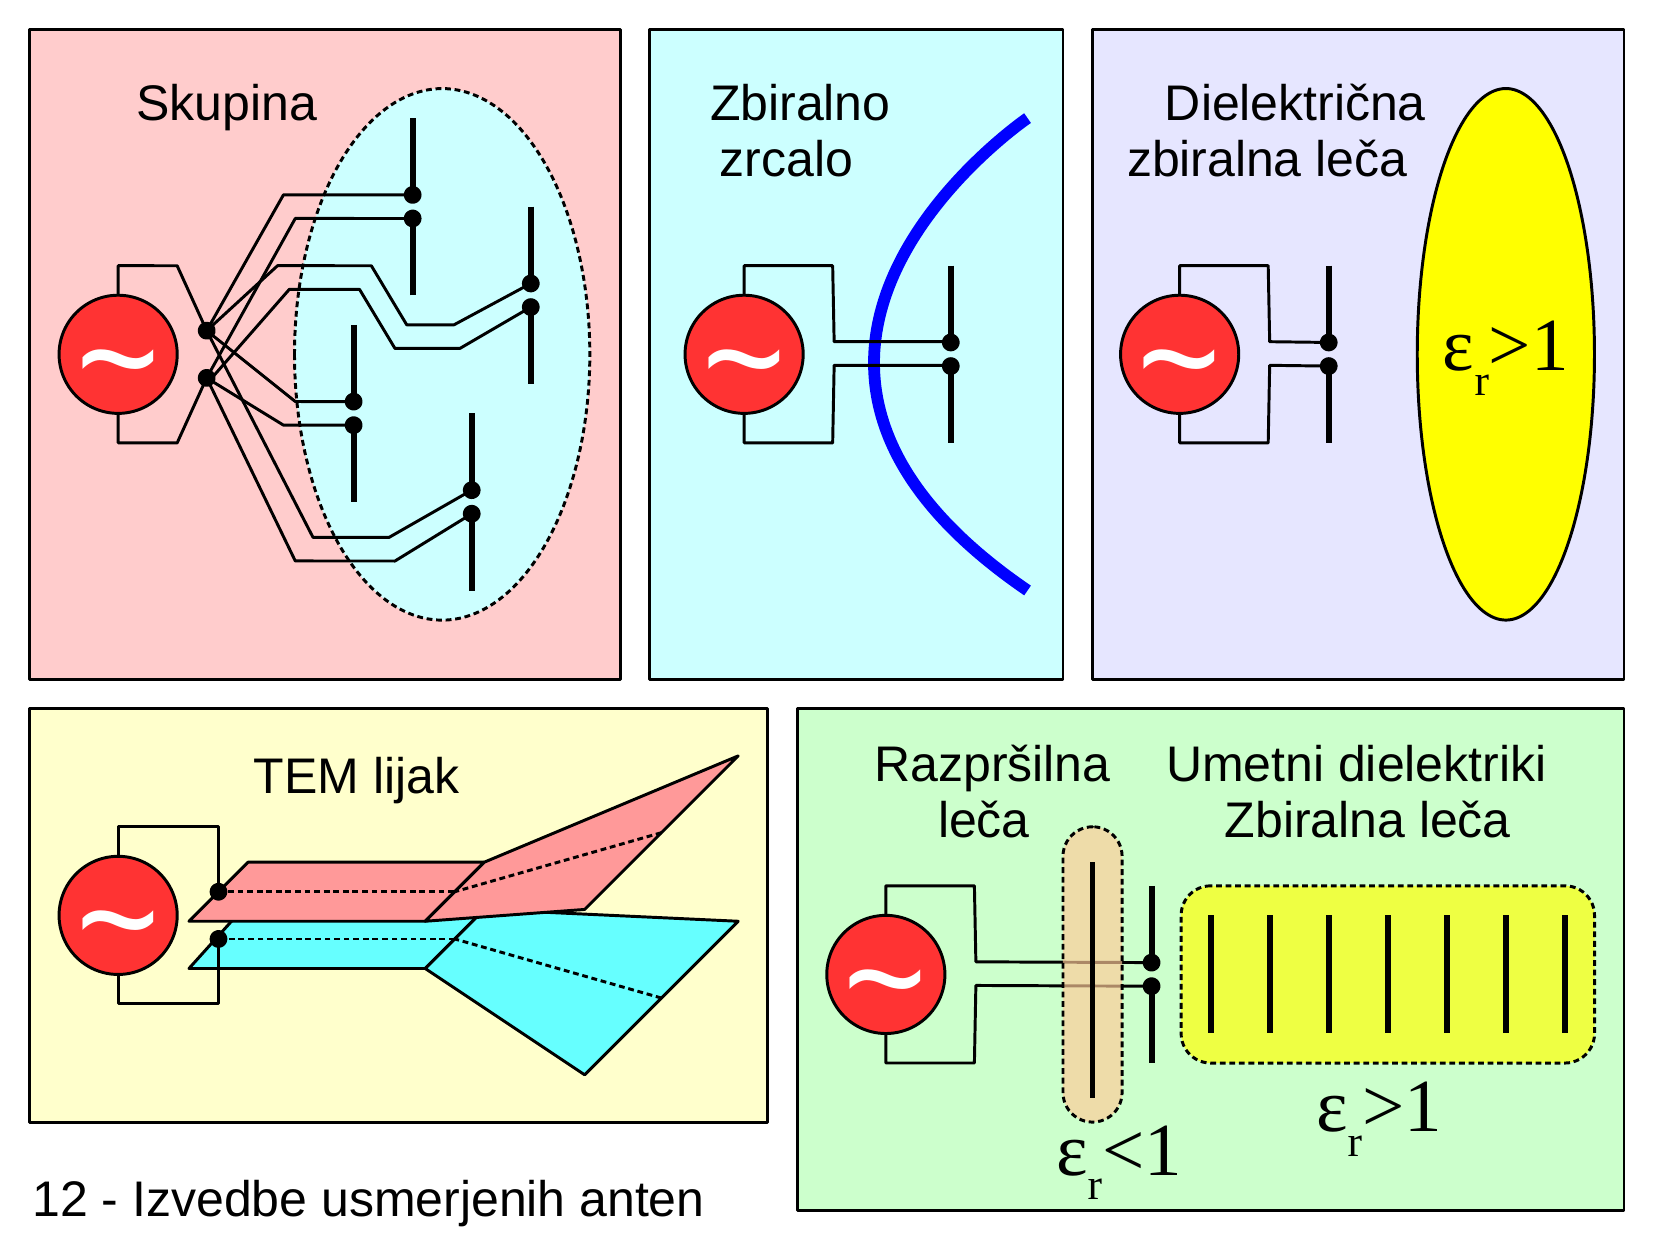

Skupina
Zbiralno
zrcalo
Dielektrična
zbiralna leča
εr>1
~
~
~
TEM lijak
Razpršilna Umetni dielektriki
 leča Zbiralna leča
~
~
εr>1
εr<1
12 - Izvedbe usmerjenih anten